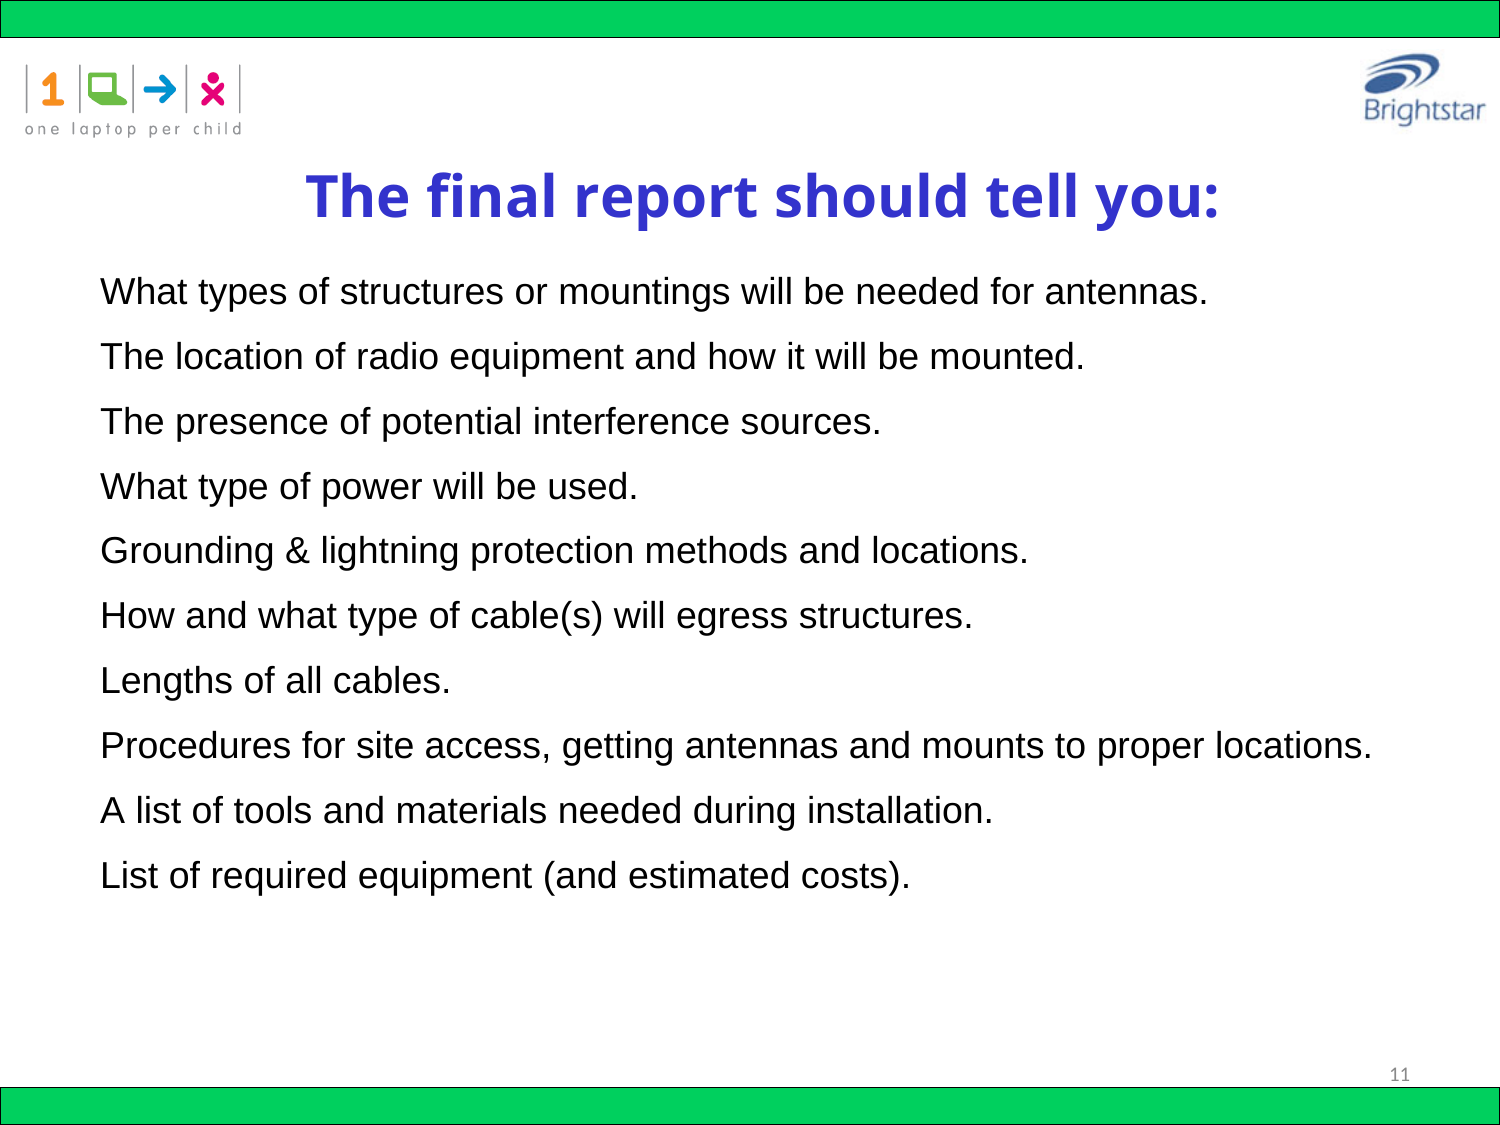

The final report should tell you:
 What types of structures or mountings will be needed for antennas.
 The location of radio equipment and how it will be mounted.
 The presence of potential interference sources.
 What type of power will be used.
 Grounding & lightning protection methods and locations.
 How and what type of cable(s) will egress structures.
 Lengths of all cables.
 Procedures for site access, getting antennas and mounts to proper locations.
 A list of tools and materials needed during installation.
 List of required equipment (and estimated costs).